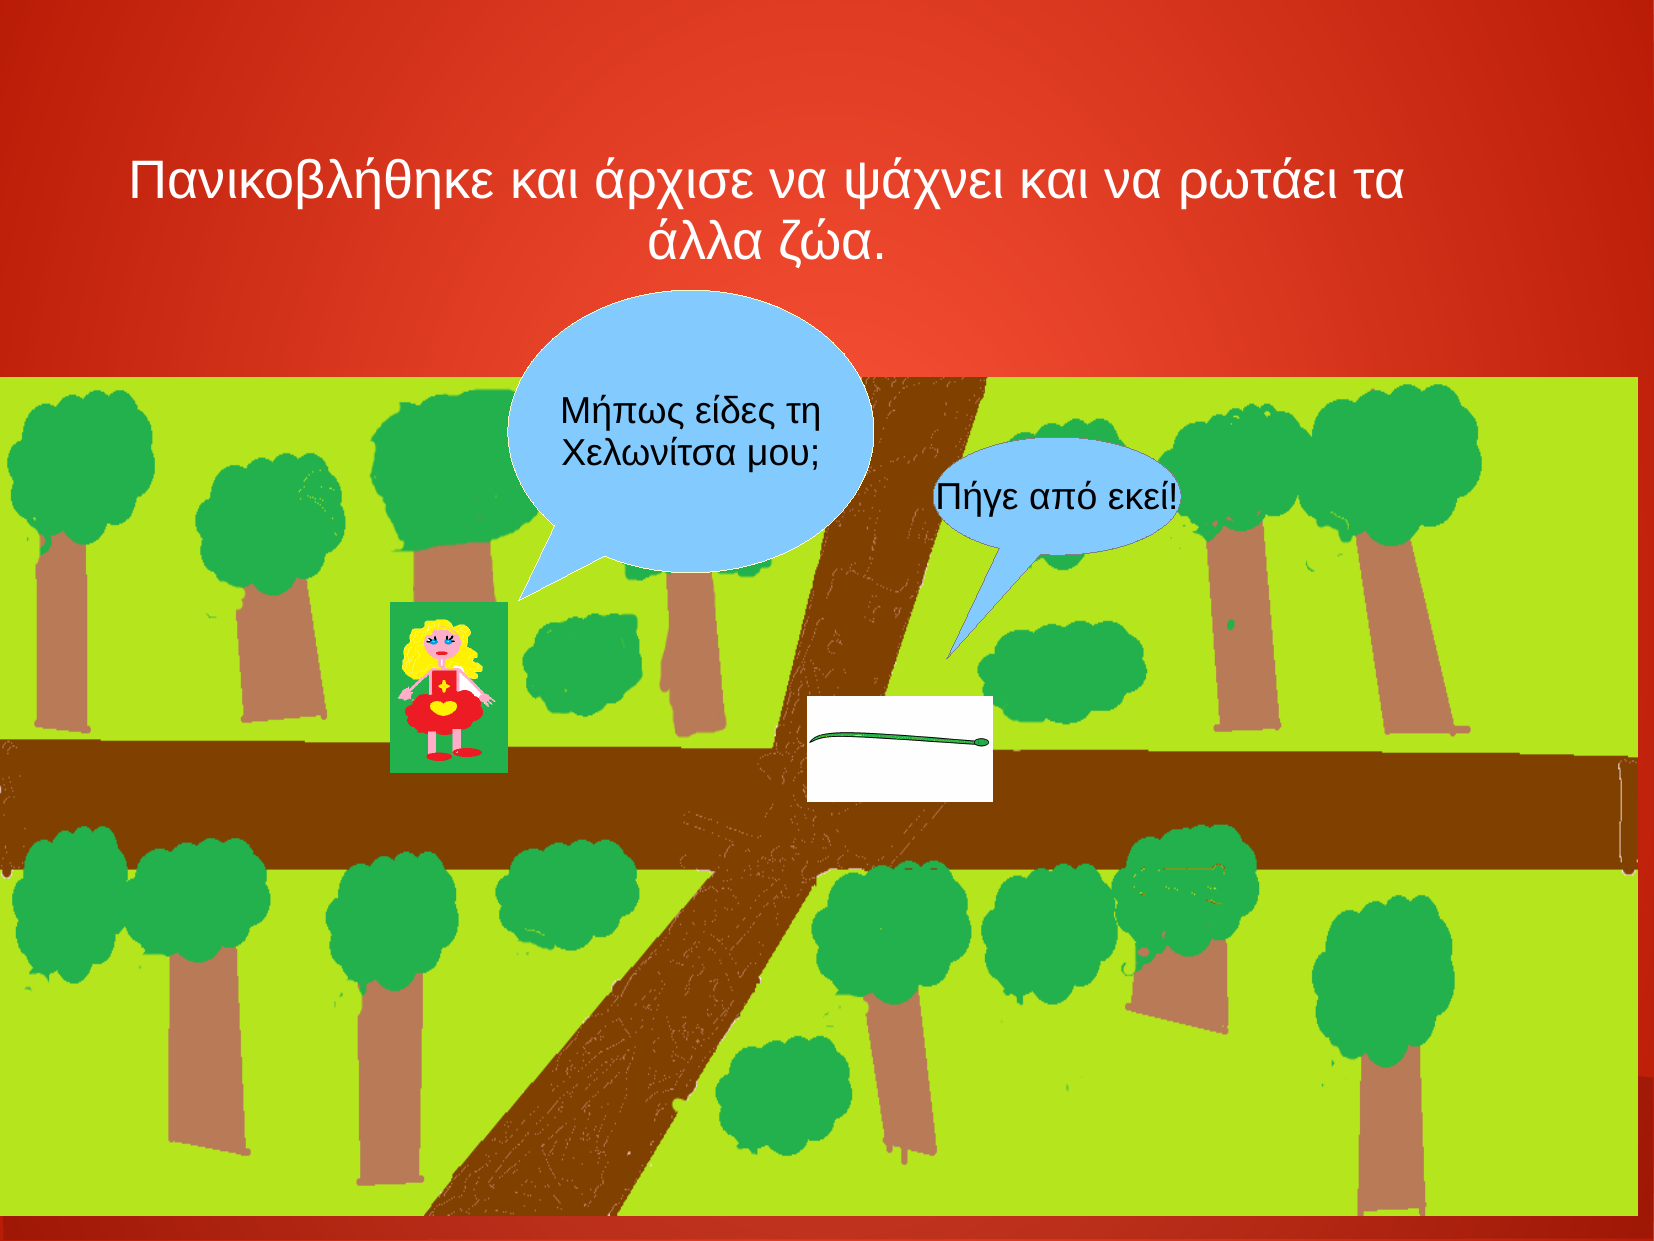

# Πανικοβλήθηκε και άρχισε να ψάχνει και να ρωτάει τα άλλα ζώα.
Μήπως είδες τη
Χελωνίτσα μου;
Πήγε από εκεί!